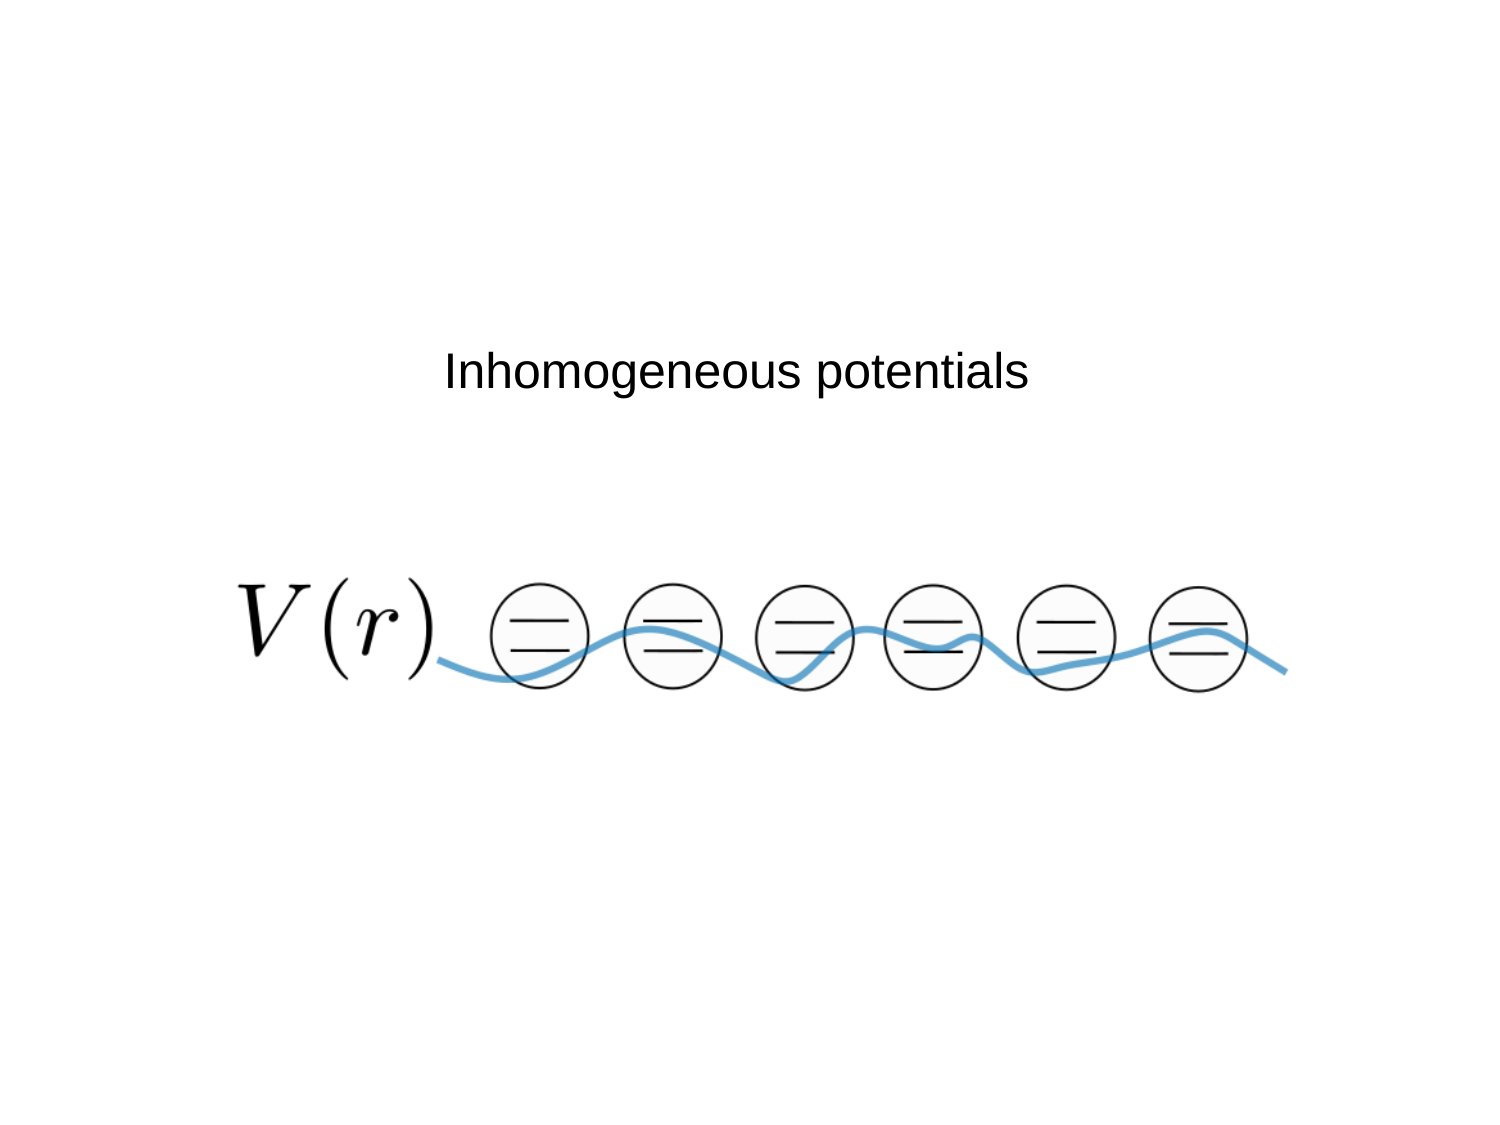

Inhomogeneous potentials
There are special states
We can modify them to with onsite potentials
Useful limits, with simple potentials, better than longer-ranged multi-operator terms
Perhaps better yet, use symmetry properties of the with special dynamical behavior
Without drive, the revival is just a spin precessing.
Like driving a spin, with dressed drives
Even works with undressed drives and ground state initial state